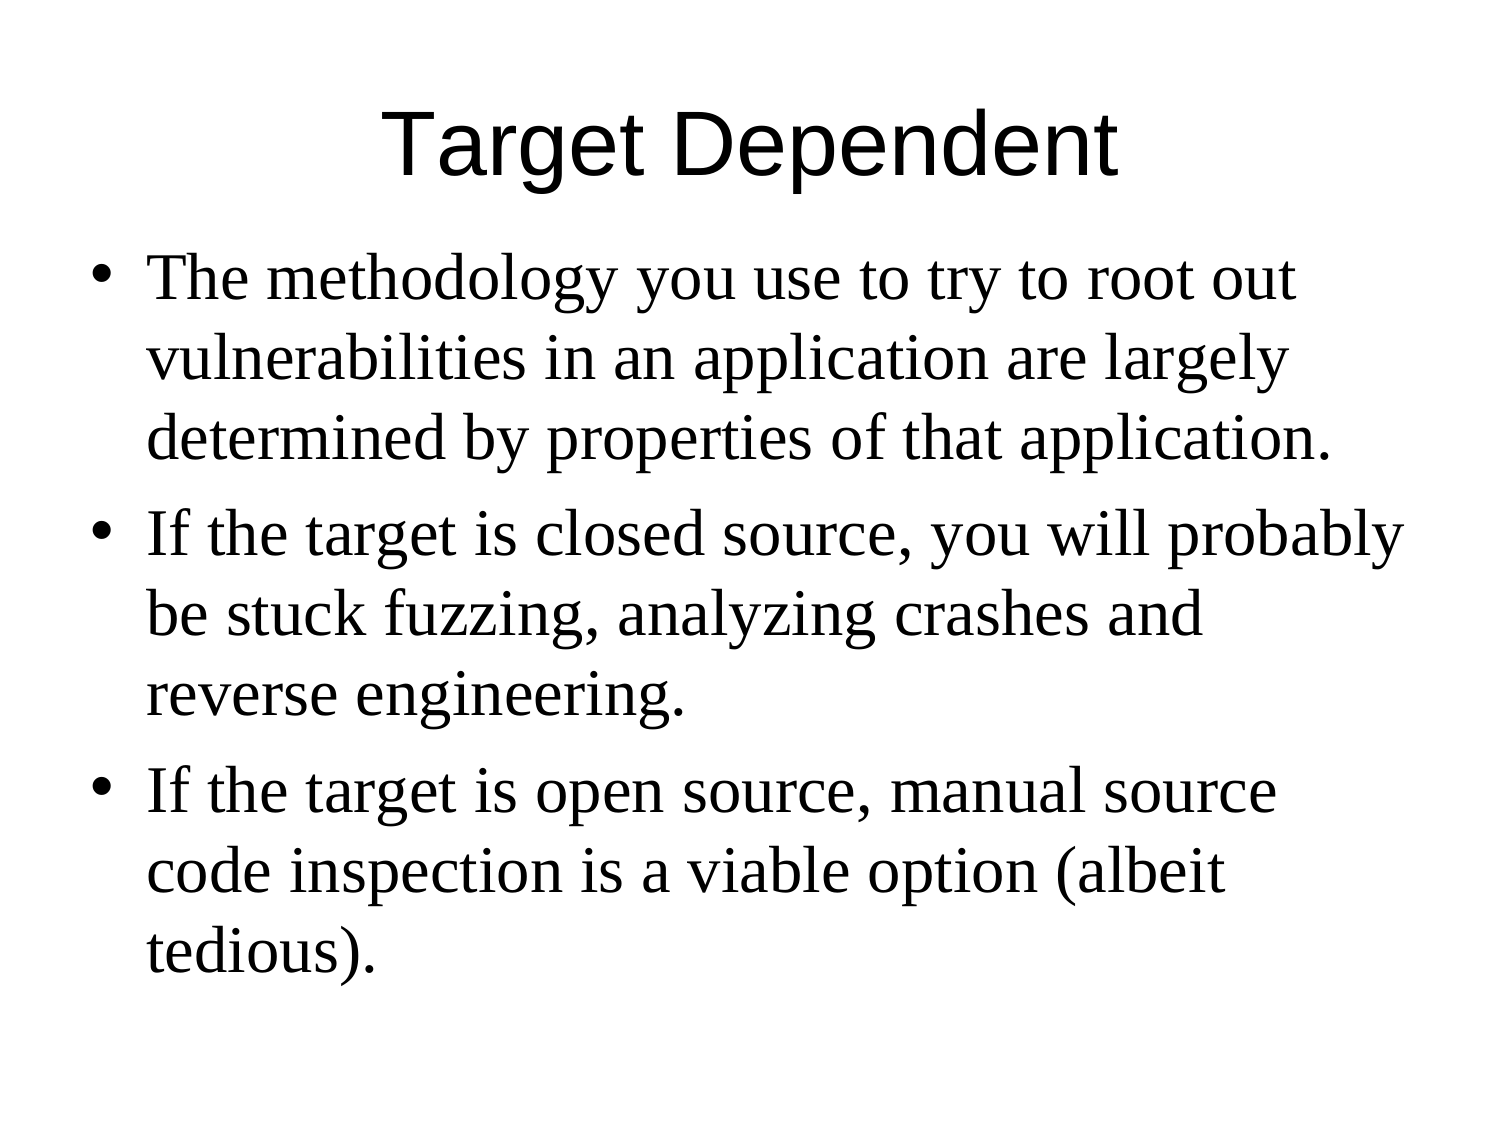

Target Dependent
# The methodology you use to try to root out vulnerabilities in an application are largely determined by properties of that application.
If the target is closed source, you will probably be stuck fuzzing, analyzing crashes and reverse engineering.
If the target is open source, manual source code inspection is a viable option (albeit tedious).